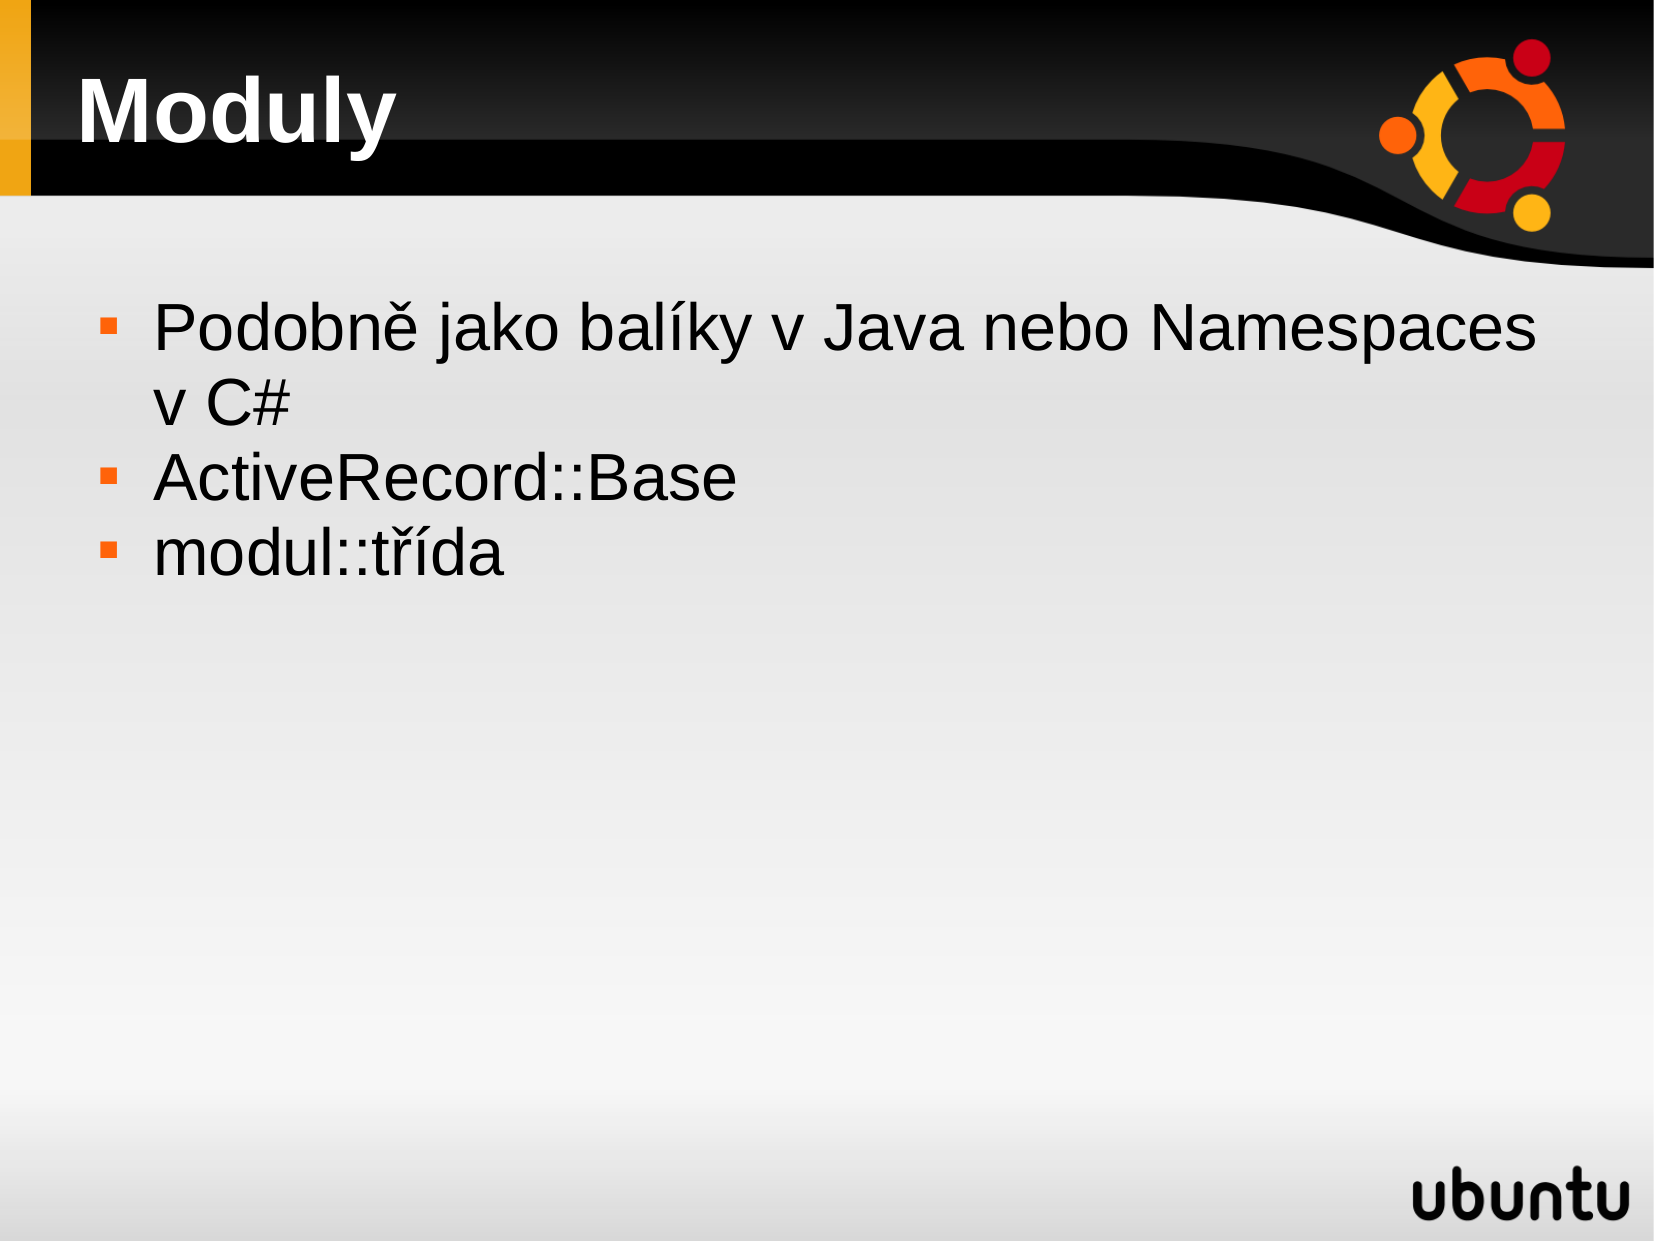

# Moduly
Podobně jako balíky v Java nebo Namespaces v C#
ActiveRecord::Base
modul::třída